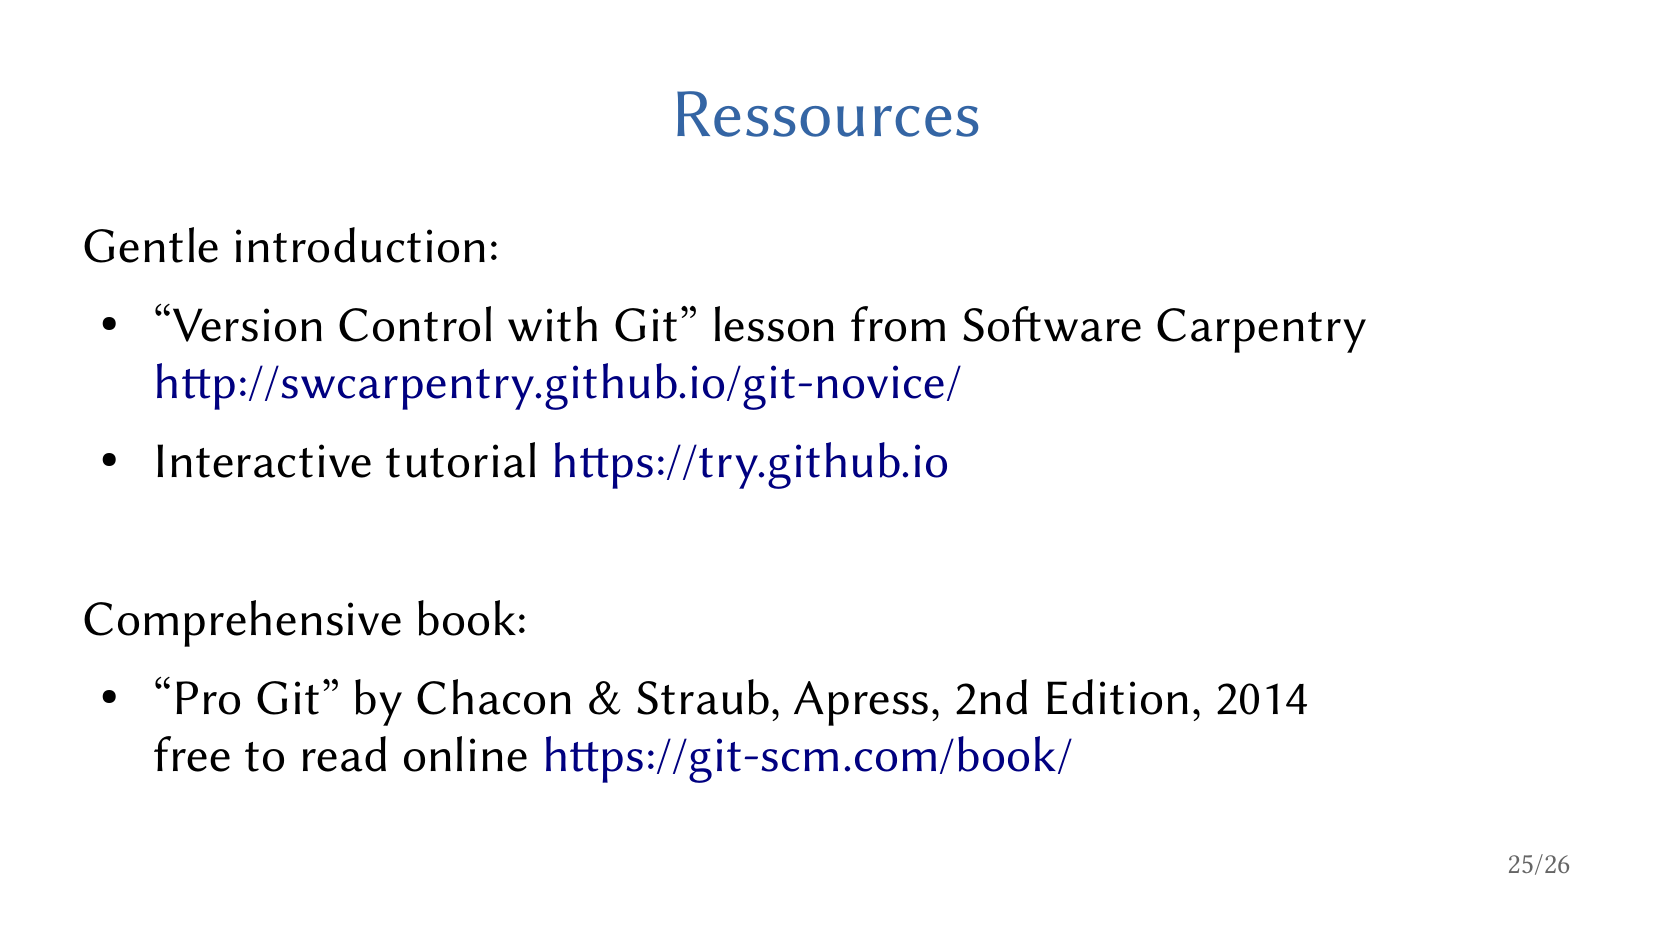

# Ressources
Gentle introduction:
“Version Control with Git” lesson from Software Carpentry http://swcarpentry.github.io/git-novice/
Interactive tutorial https://try.github.io
Comprehensive book:
“Pro Git” by Chacon & Straub, Apress, 2nd Edition, 2014
free to read online https://git-scm.com/book/
25